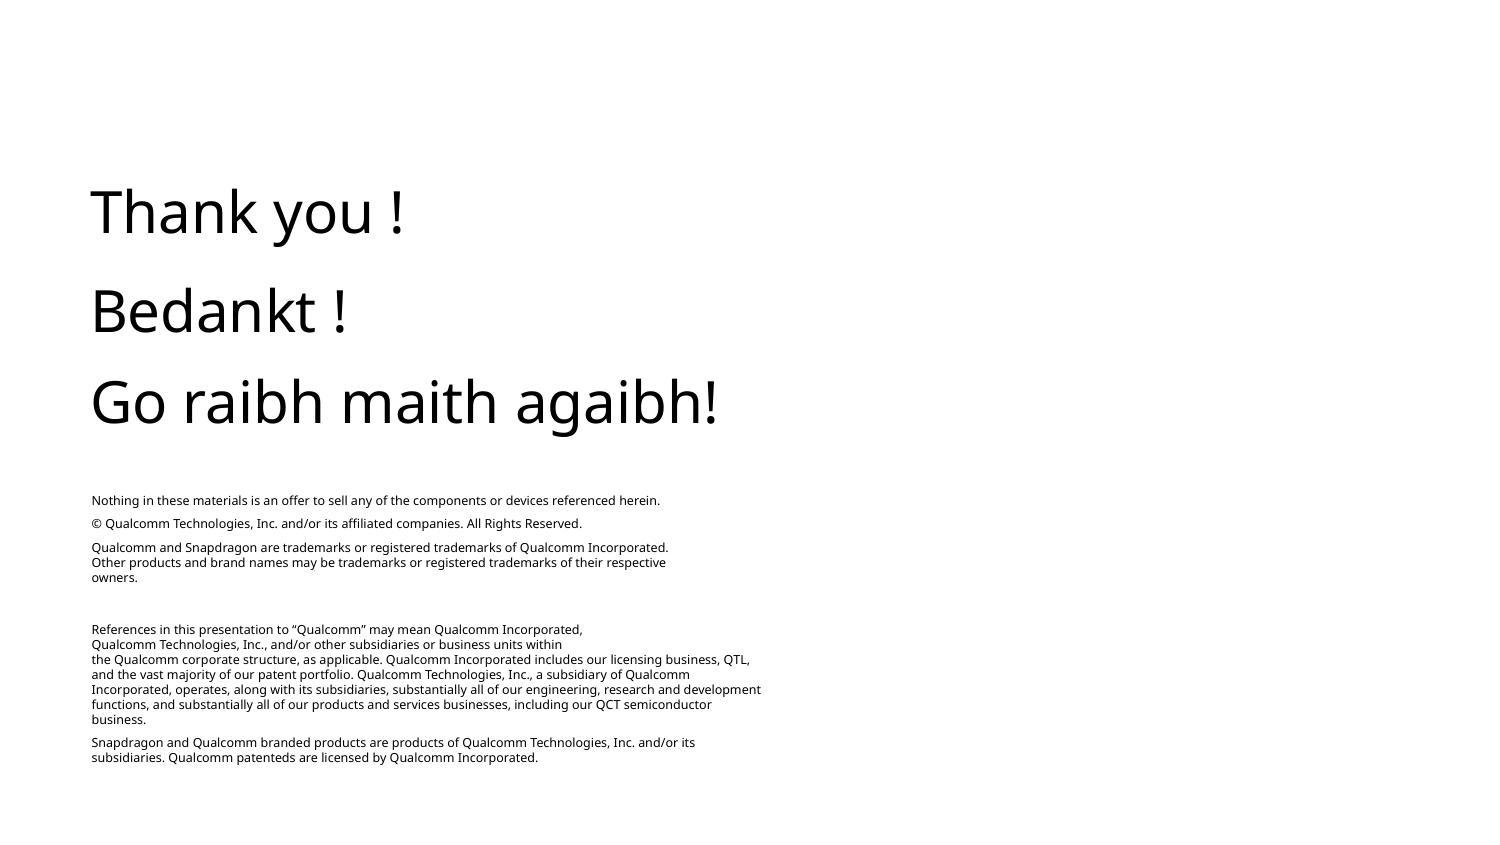

#
Thank you !
Bedankt !
Go raibh maith agaibh!
Nothing in these materials is an offer to sell any of the components or devices referenced herein.
© Qualcomm Technologies, Inc. and/or its affiliated companies. All Rights Reserved.
Qualcomm and Snapdragon are trademarks or registered trademarks of Qualcomm Incorporated.
Other products and brand names may be trademarks or registered trademarks of their respective owners.
References in this presentation to “Qualcomm” may mean Qualcomm Incorporated,
Qualcomm Technologies, Inc., and/or other subsidiaries or business units within
the Qualcomm corporate structure, as applicable. Qualcomm Incorporated includes our licensing business, QTL, and the vast majority of our patent portfolio. Qualcomm Technologies, Inc., a subsidiary of Qualcomm Incorporated, operates, along with its subsidiaries, substantially all of our engineering, research and development functions, and substantially all of our products and services businesses, including our QCT semiconductor business.
Snapdragon and Qualcomm branded products are products of Qualcomm Technologies, Inc. and/or its subsidiaries. Qualcomm patenteds are licensed by Qualcomm Incorporated.